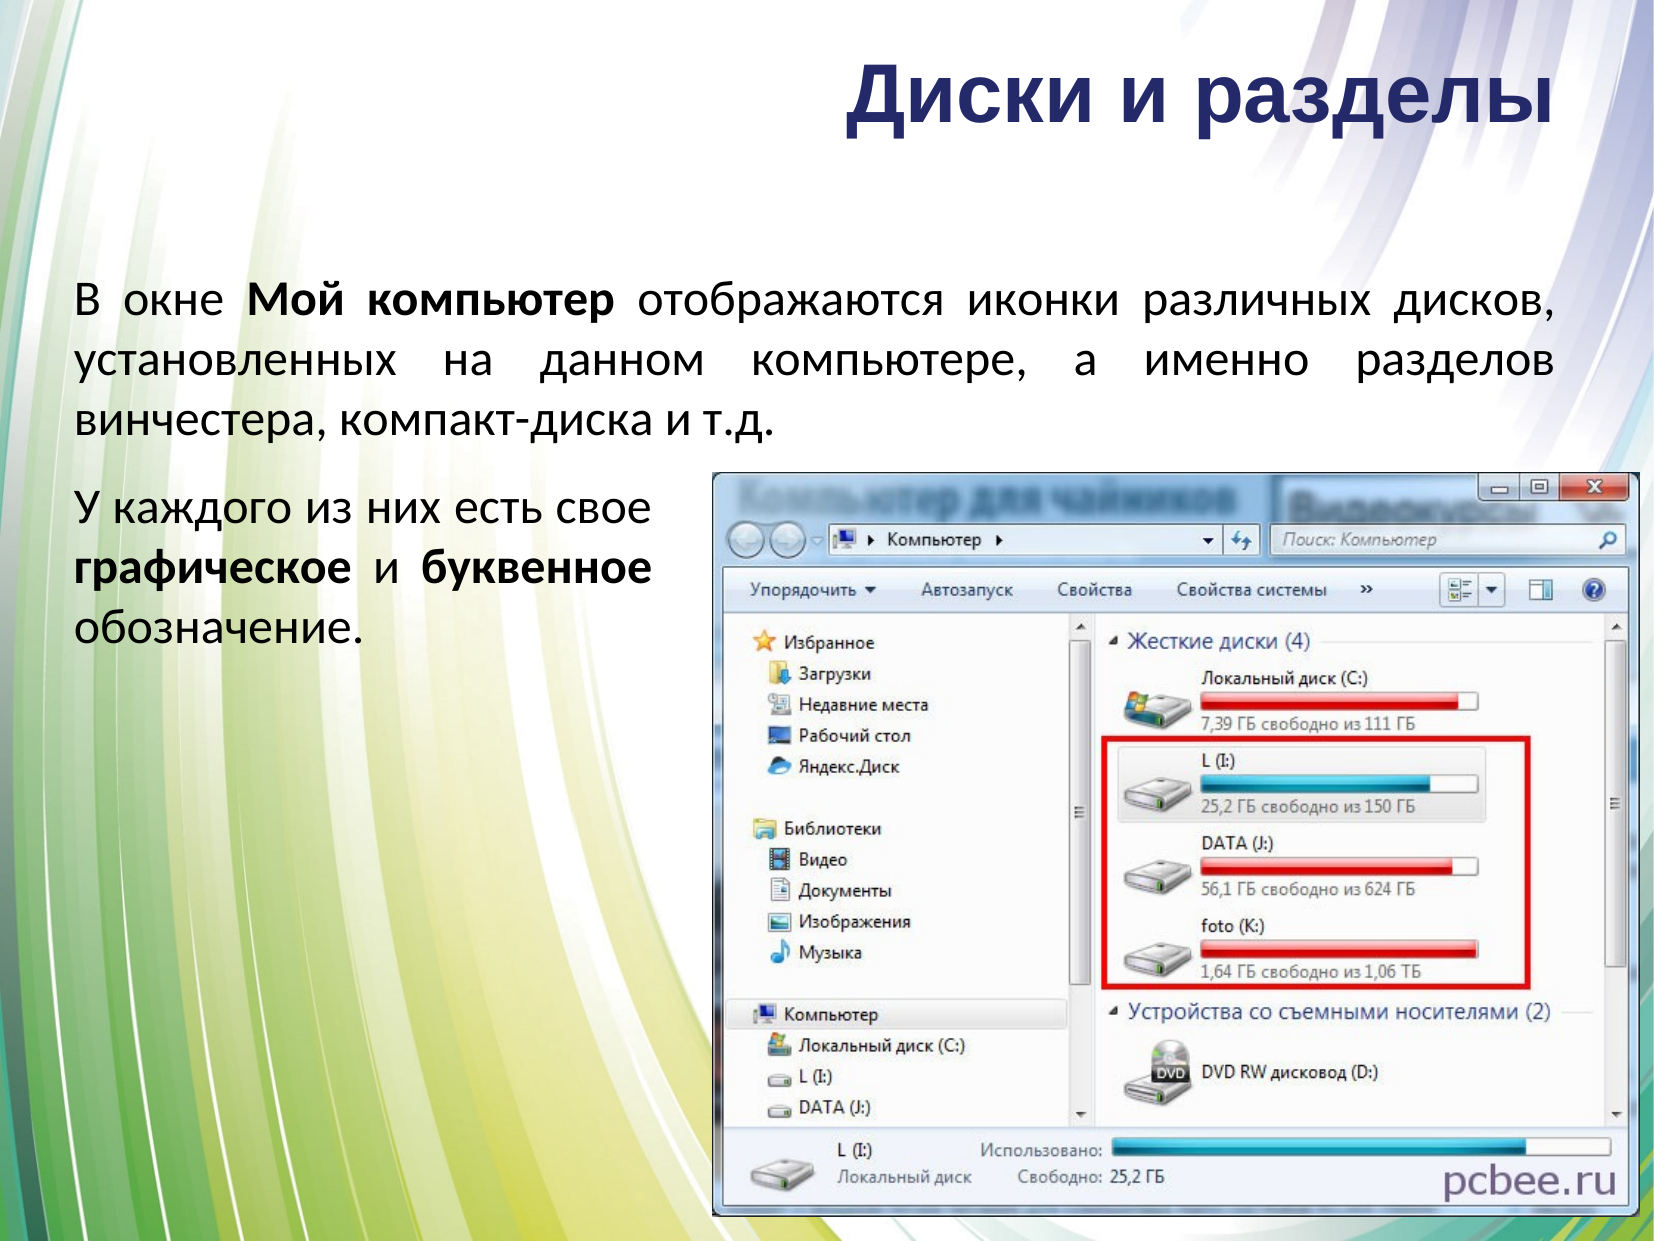

Диски и разделы
В окне Мой компьютер отображаются иконки различных дисков, установленных на данном компьютере, а именно разделов винчестера, компакт-диска и т.д.
У каждого из них есть свое графическое и буквенное обозначение.